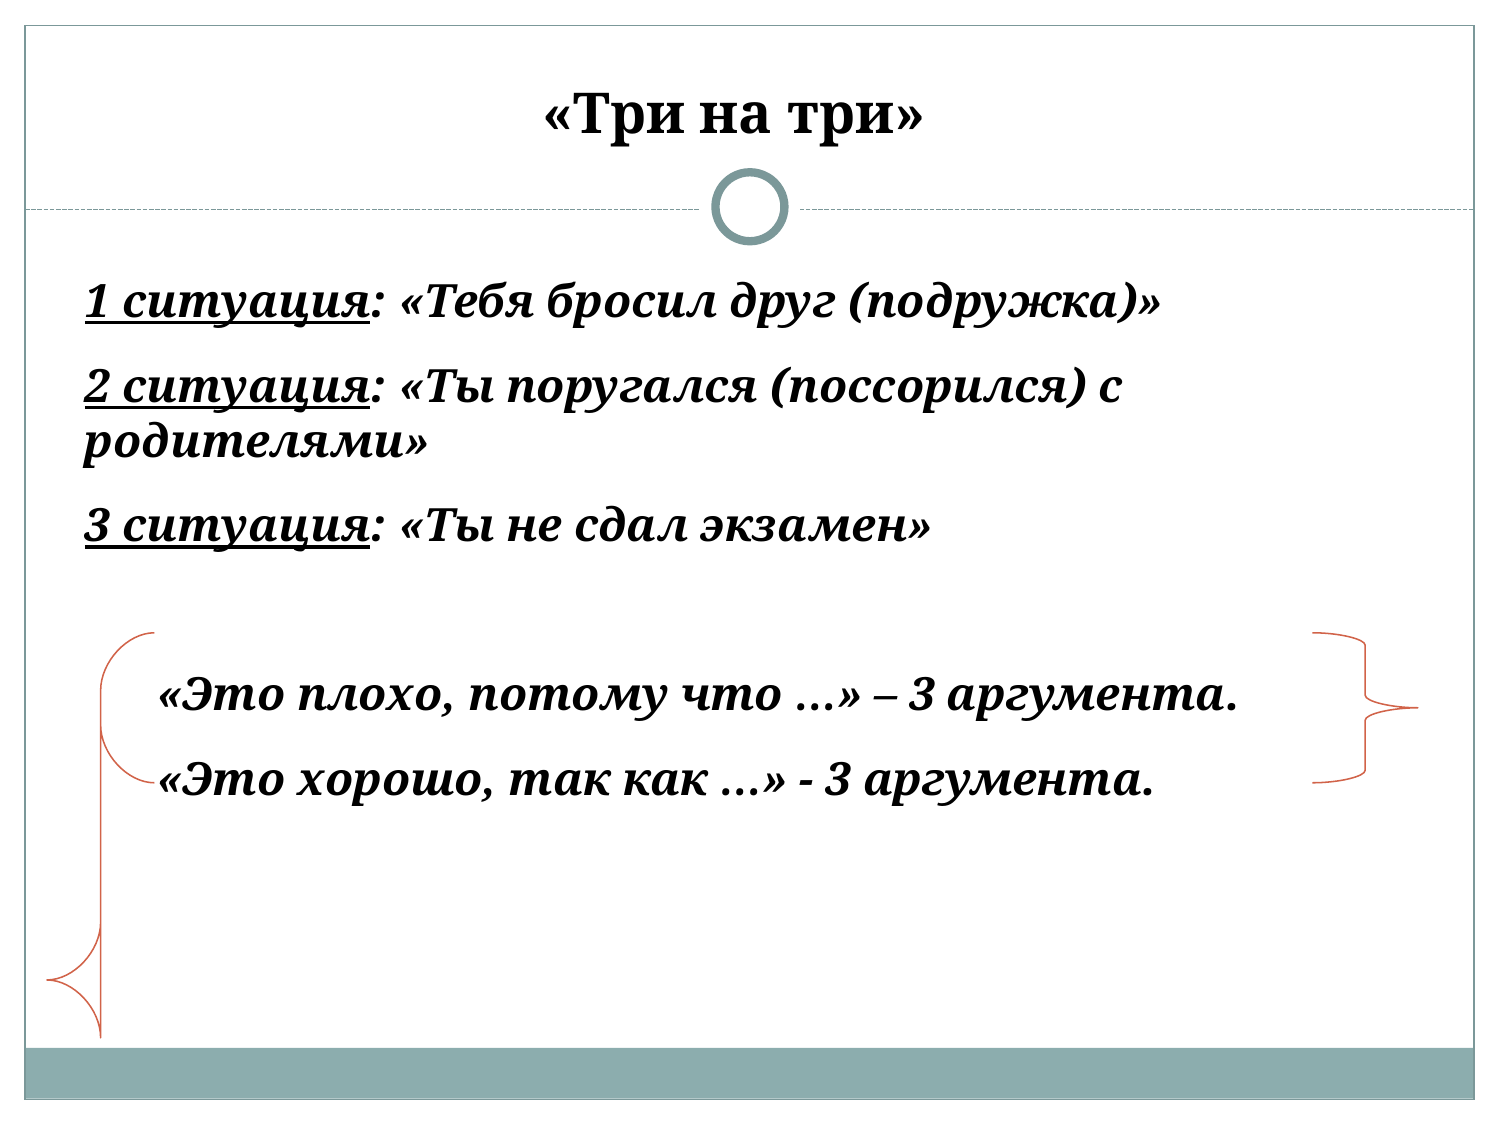

# «Три на три»
1 ситуация: «Тебя бросил друг (подружка)»
2 ситуация: «Ты поругался (поссорился) с родителями»
3 ситуация: «Ты не сдал экзамен»
 «Это плохо, потому что …» – 3 аргумента.
 «Это хорошо, так как …» - 3 аргумента.